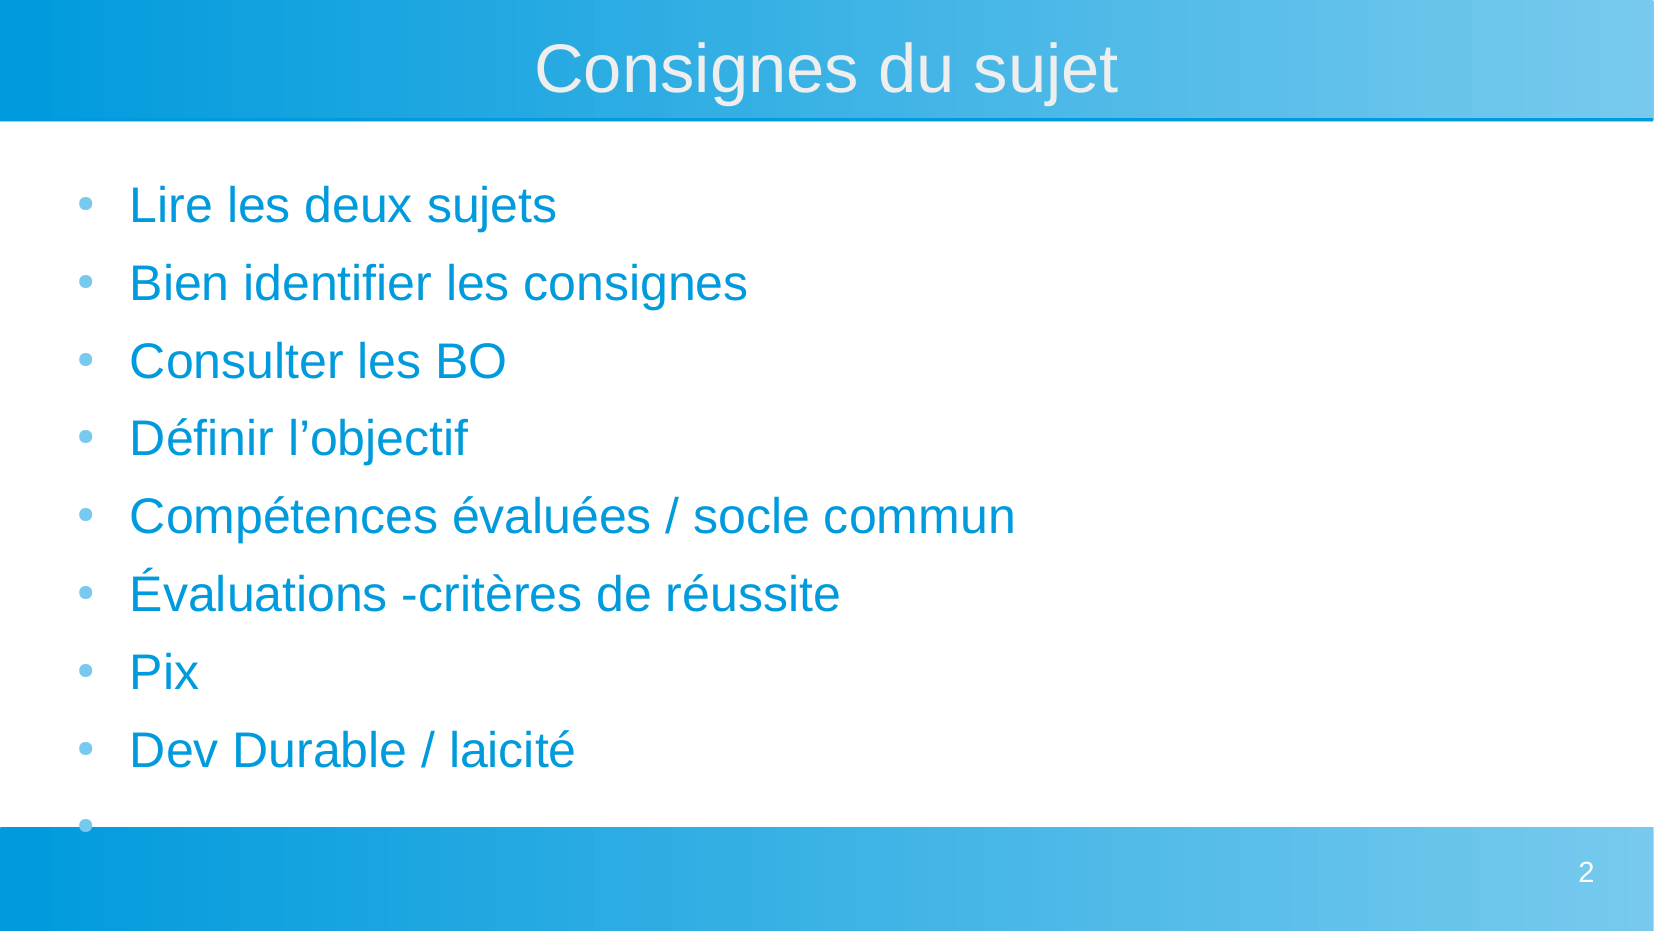

# Consignes du sujet
Lire les deux sujets
Bien identifier les consignes
Consulter les BO
Définir l’objectif
Compétences évaluées / socle commun
Évaluations -critères de réussite
Pix
Dev Durable / laicité
2